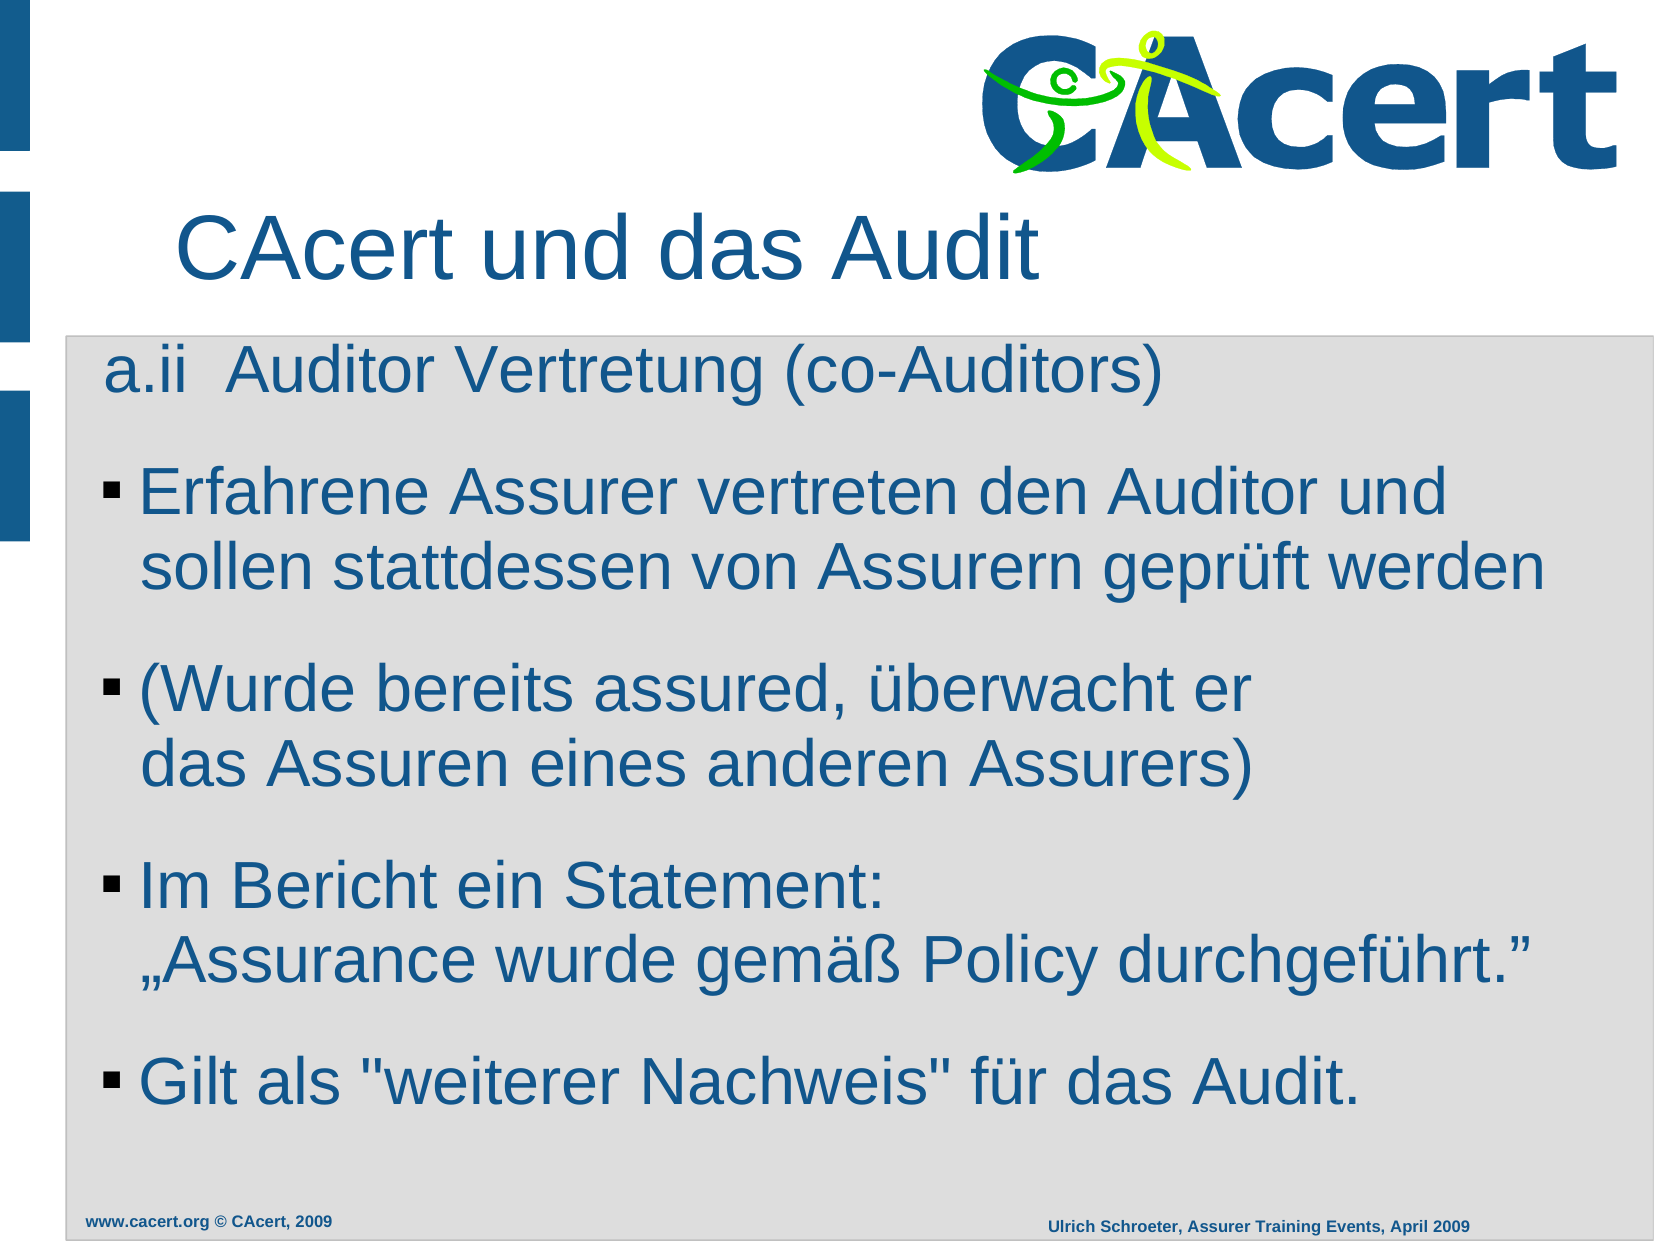

CAcert und das Audit
a.ii Auditor Vertretung (co-Auditors)
 Erfahrene Assurer vertreten den Auditor und
 sollen stattdessen von Assurern geprüft werden
 (Wurde bereits assured, überwacht er
 das Assuren eines anderen Assurers)
 Im Bericht ein Statement:
 „Assurance wurde gemäß Policy durchgeführt.”
 Gilt als "weiterer Nachweis" für das Audit.